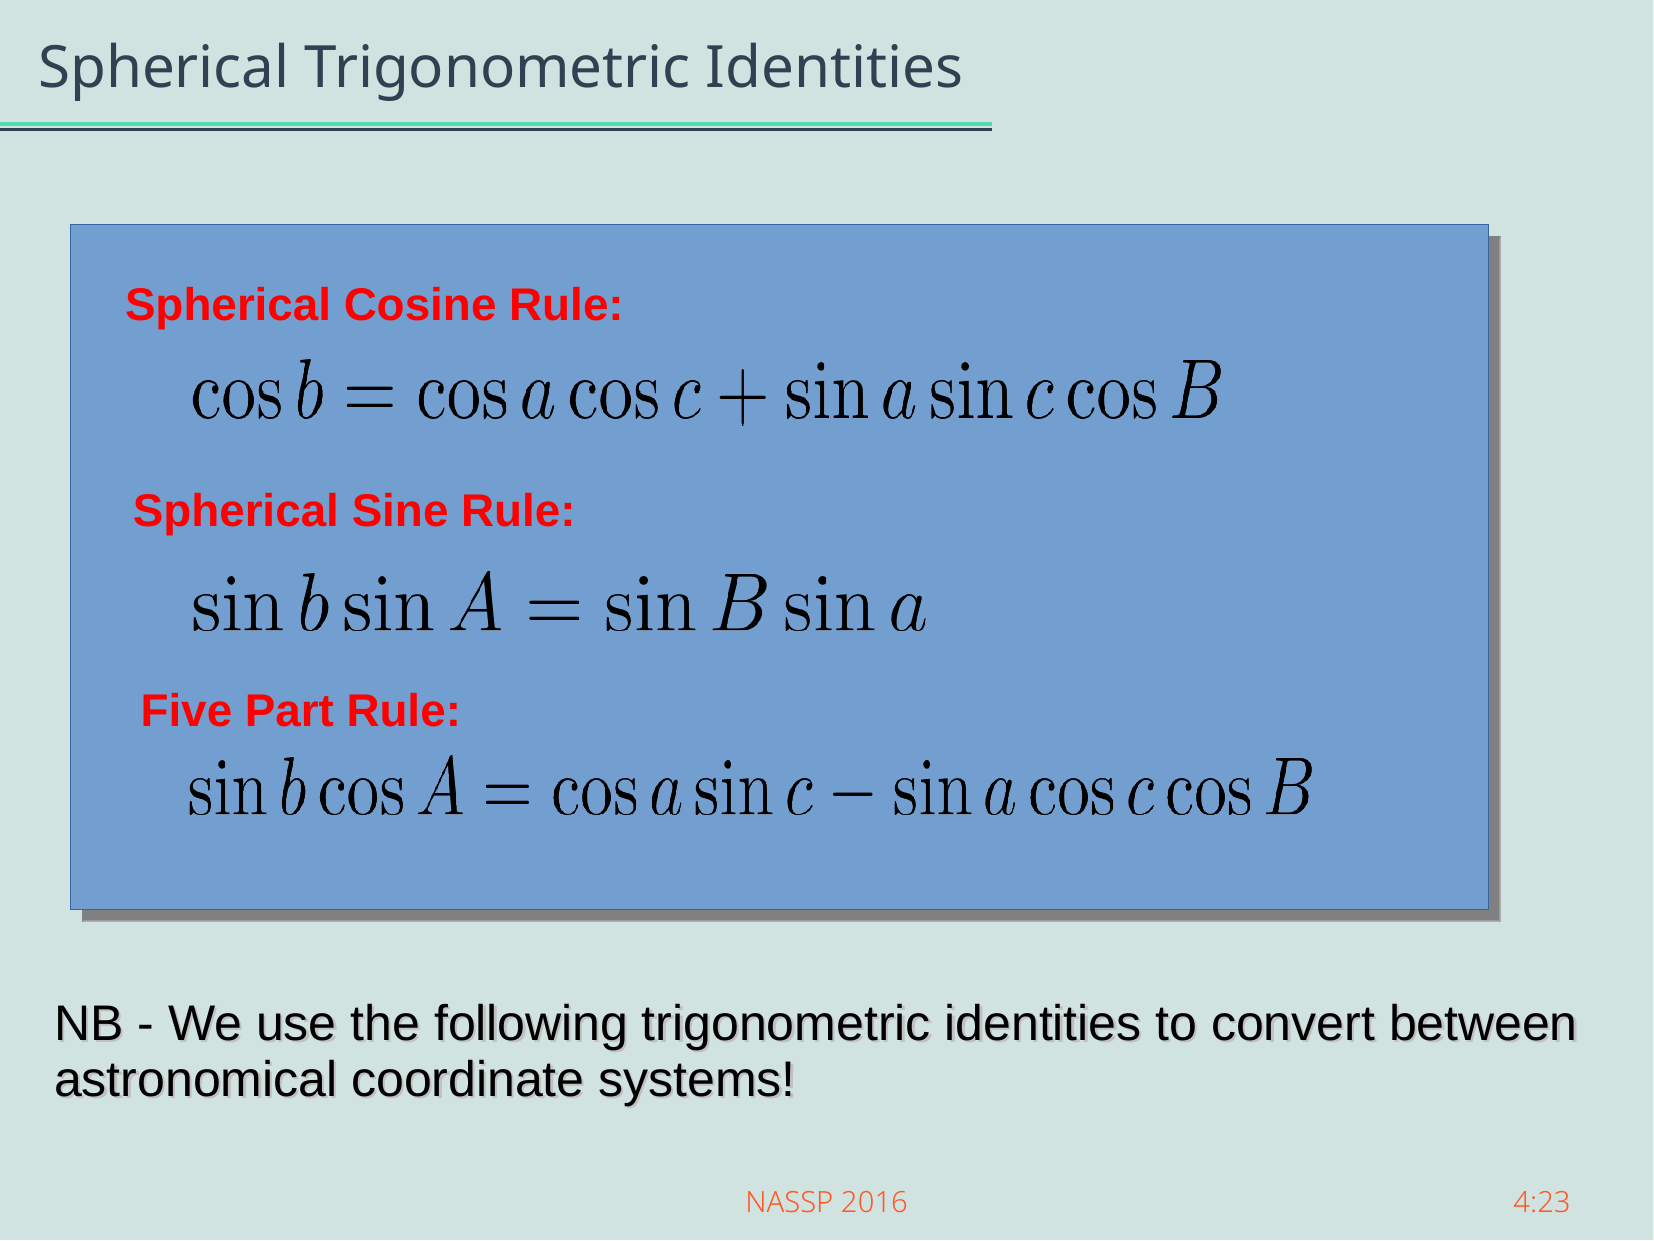

Spherical Trigonometric Identities
Spherical Cosine Rule:
Spherical Sine Rule:
Five Part Rule:
NB - We use the following trigonometric identities to convert between
astronomical coordinate systems!
NASSP 2016
4